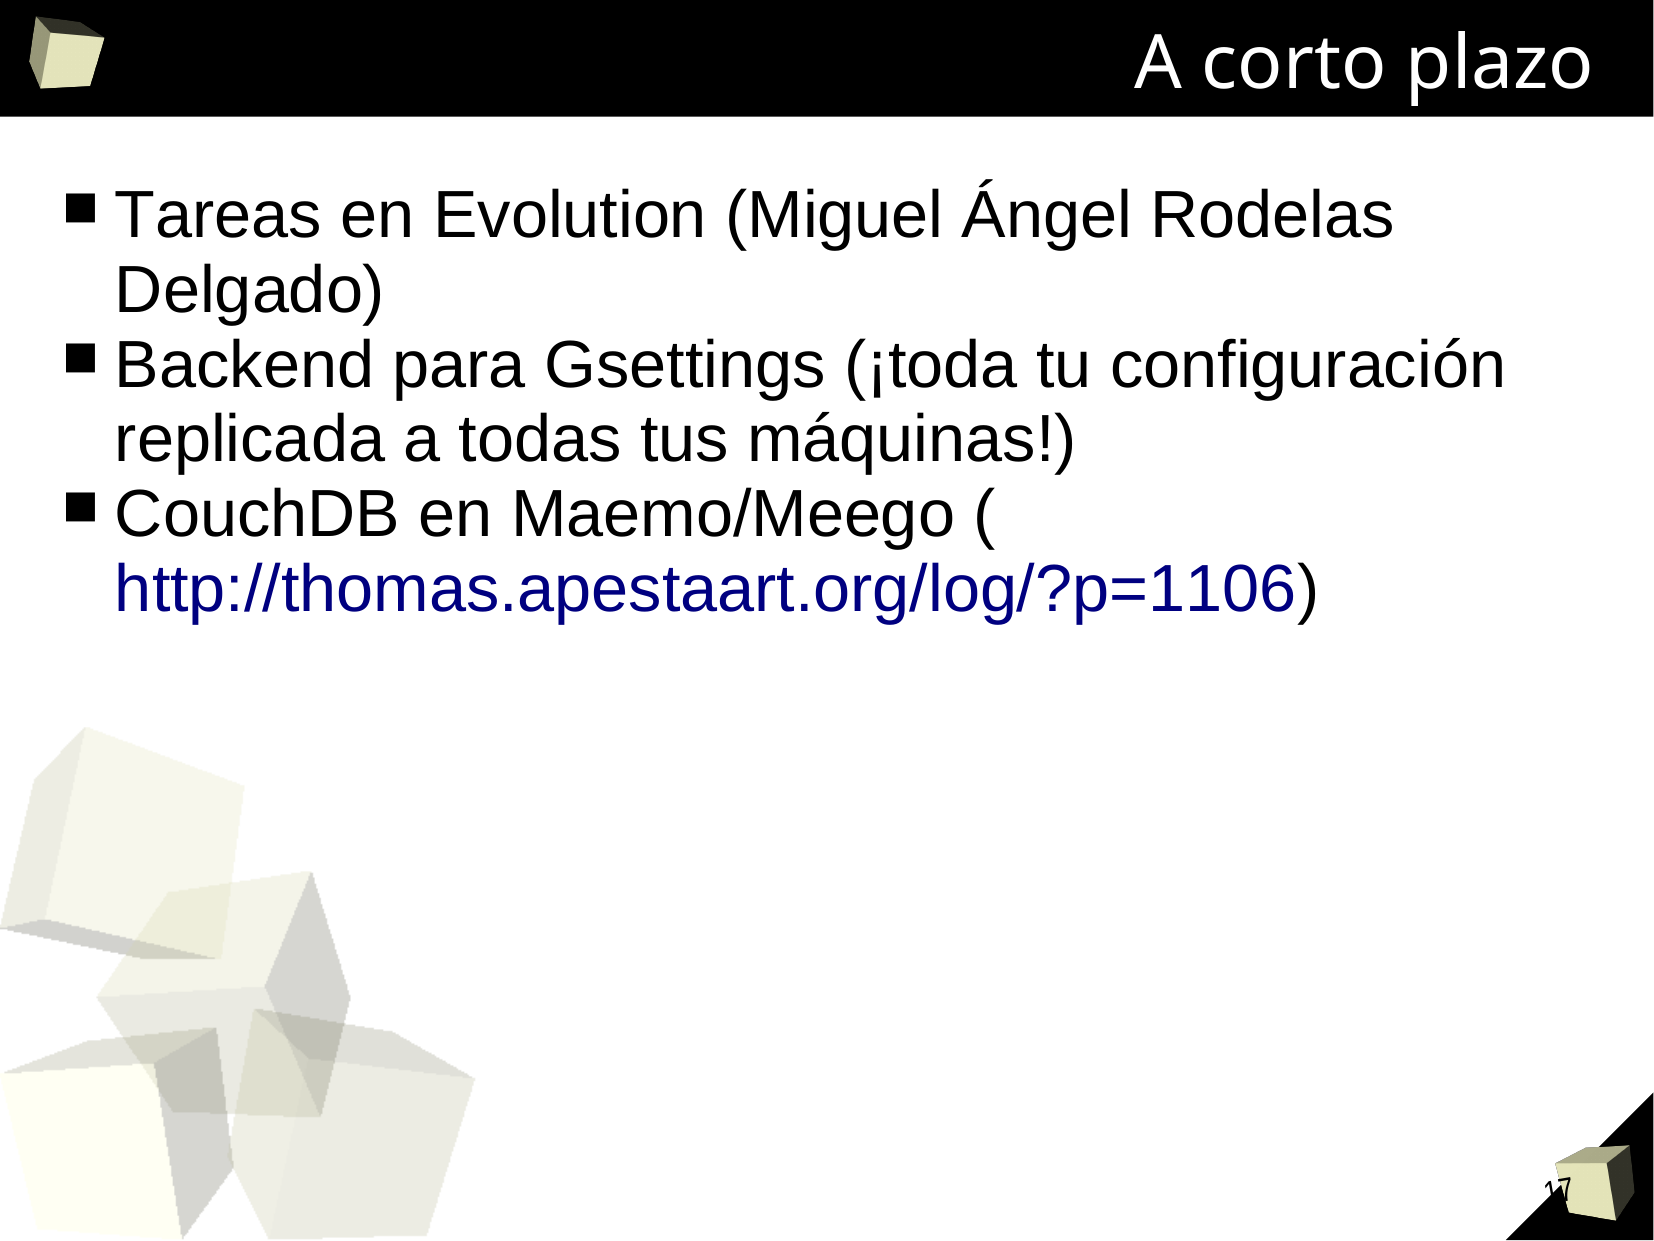

# A corto plazo
Tareas en Evolution (Miguel Ángel Rodelas Delgado)
Backend para Gsettings (¡toda tu configuración replicada a todas tus máquinas!)
CouchDB en Maemo/Meego (http://thomas.apestaart.org/log/?p=1106)